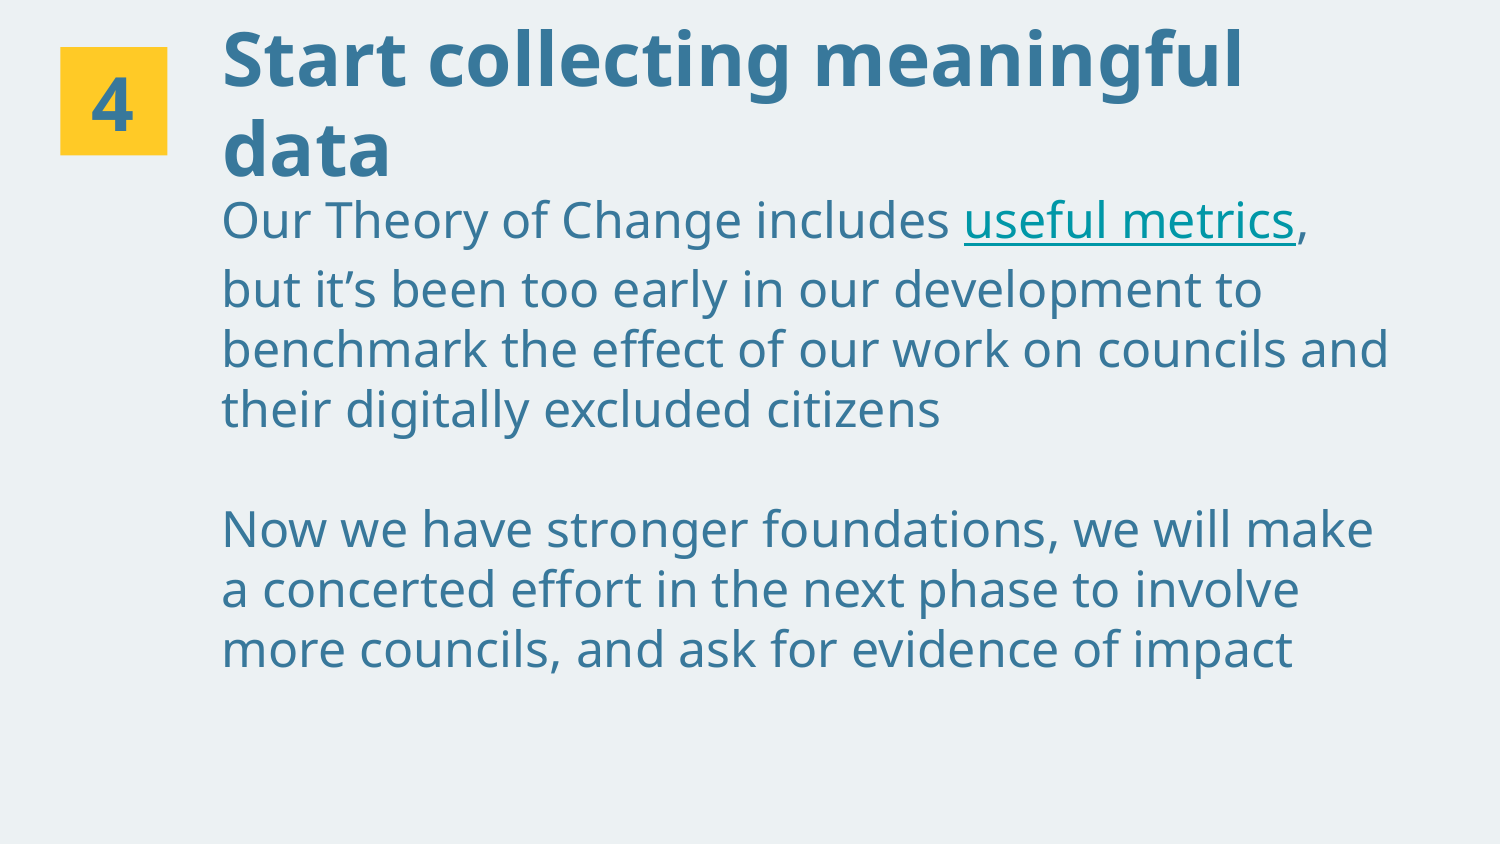

4
# Start collecting meaningful data
Our Theory of Change includes useful metrics,
but it’s been too early in our development to benchmark the effect of our work on councils and their digitally excluded citizens
Now we have stronger foundations, we will make a concerted effort in the next phase to involve more councils, and ask for evidence of impact